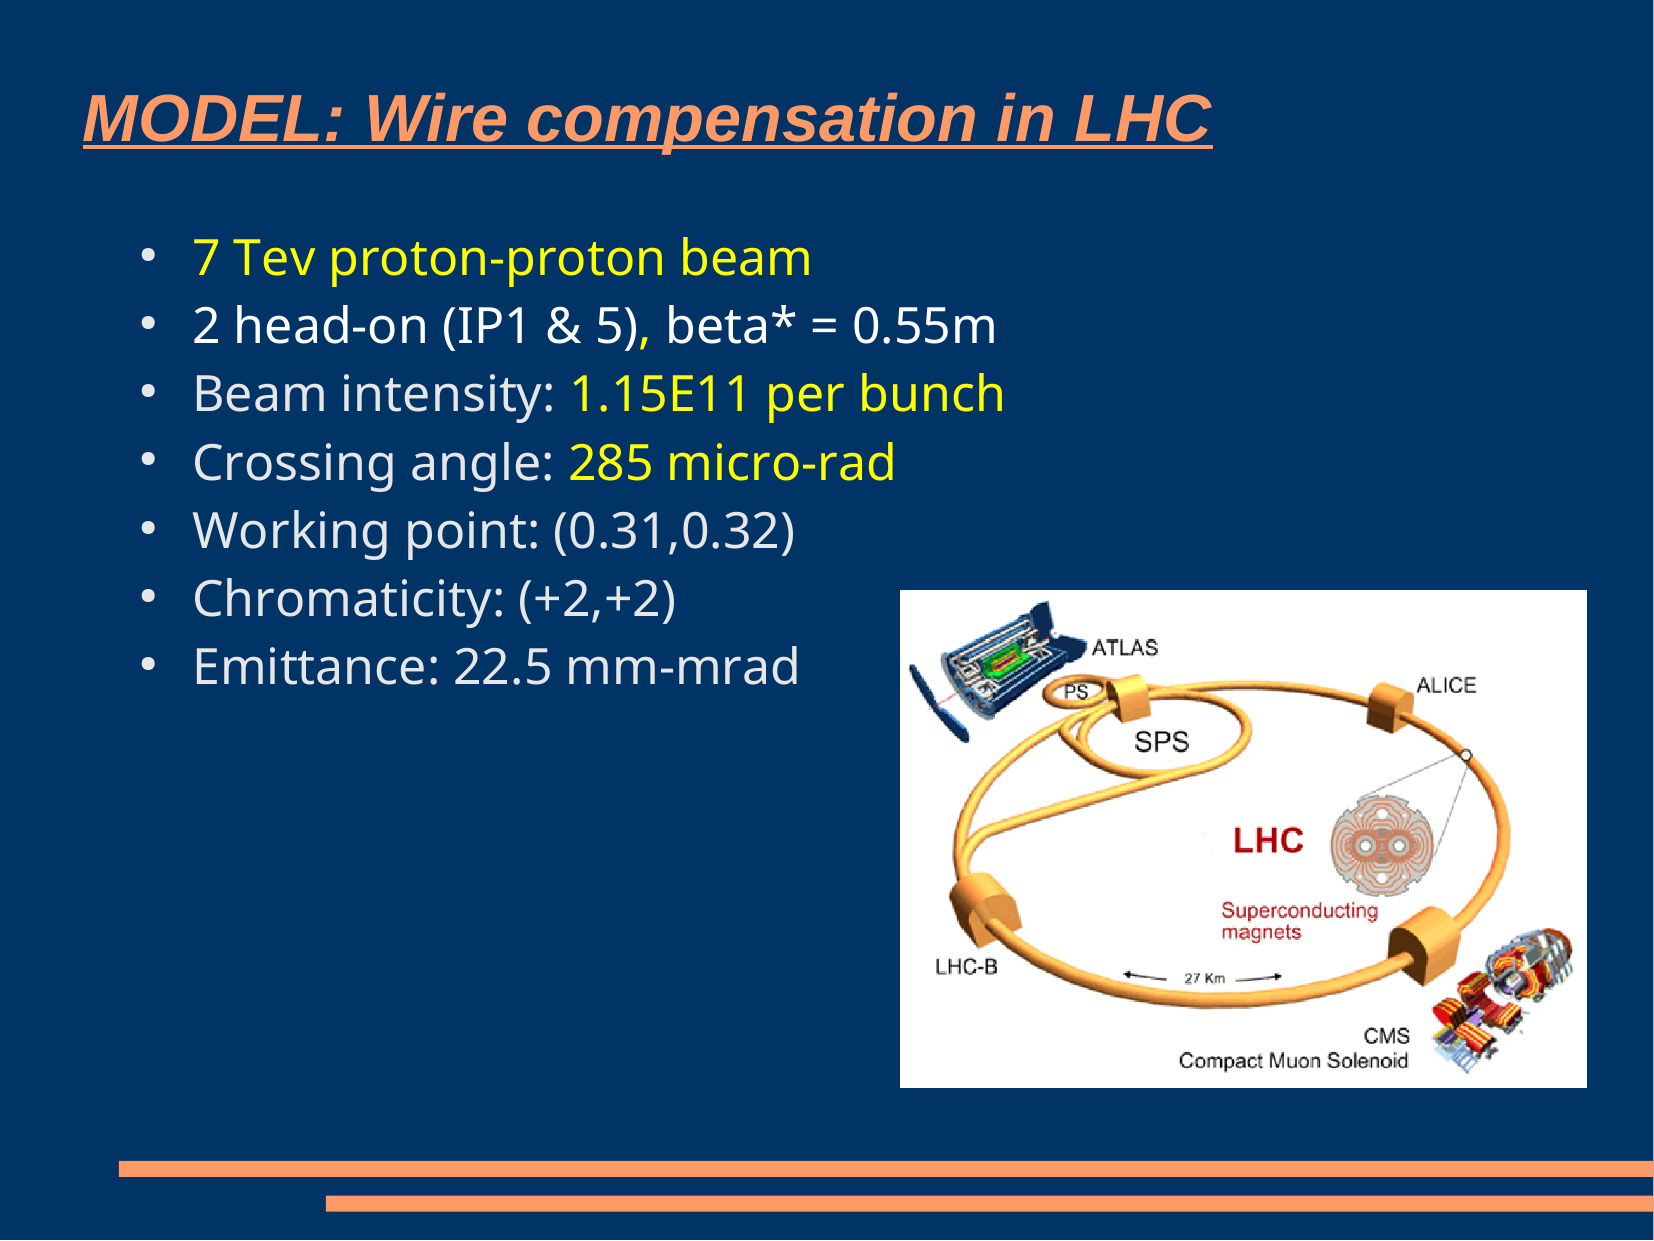

# MODEL: Wire compensation in LHC
7 Tev proton-proton beam
2 head-on (IP1 & 5), beta* = 0.55m
Beam intensity: 1.15E11 per bunch
Crossing angle: 285 micro-rad
Working point: (0.31,0.32)
Chromaticity: (+2,+2)
Emittance: 22.5 mm-mrad